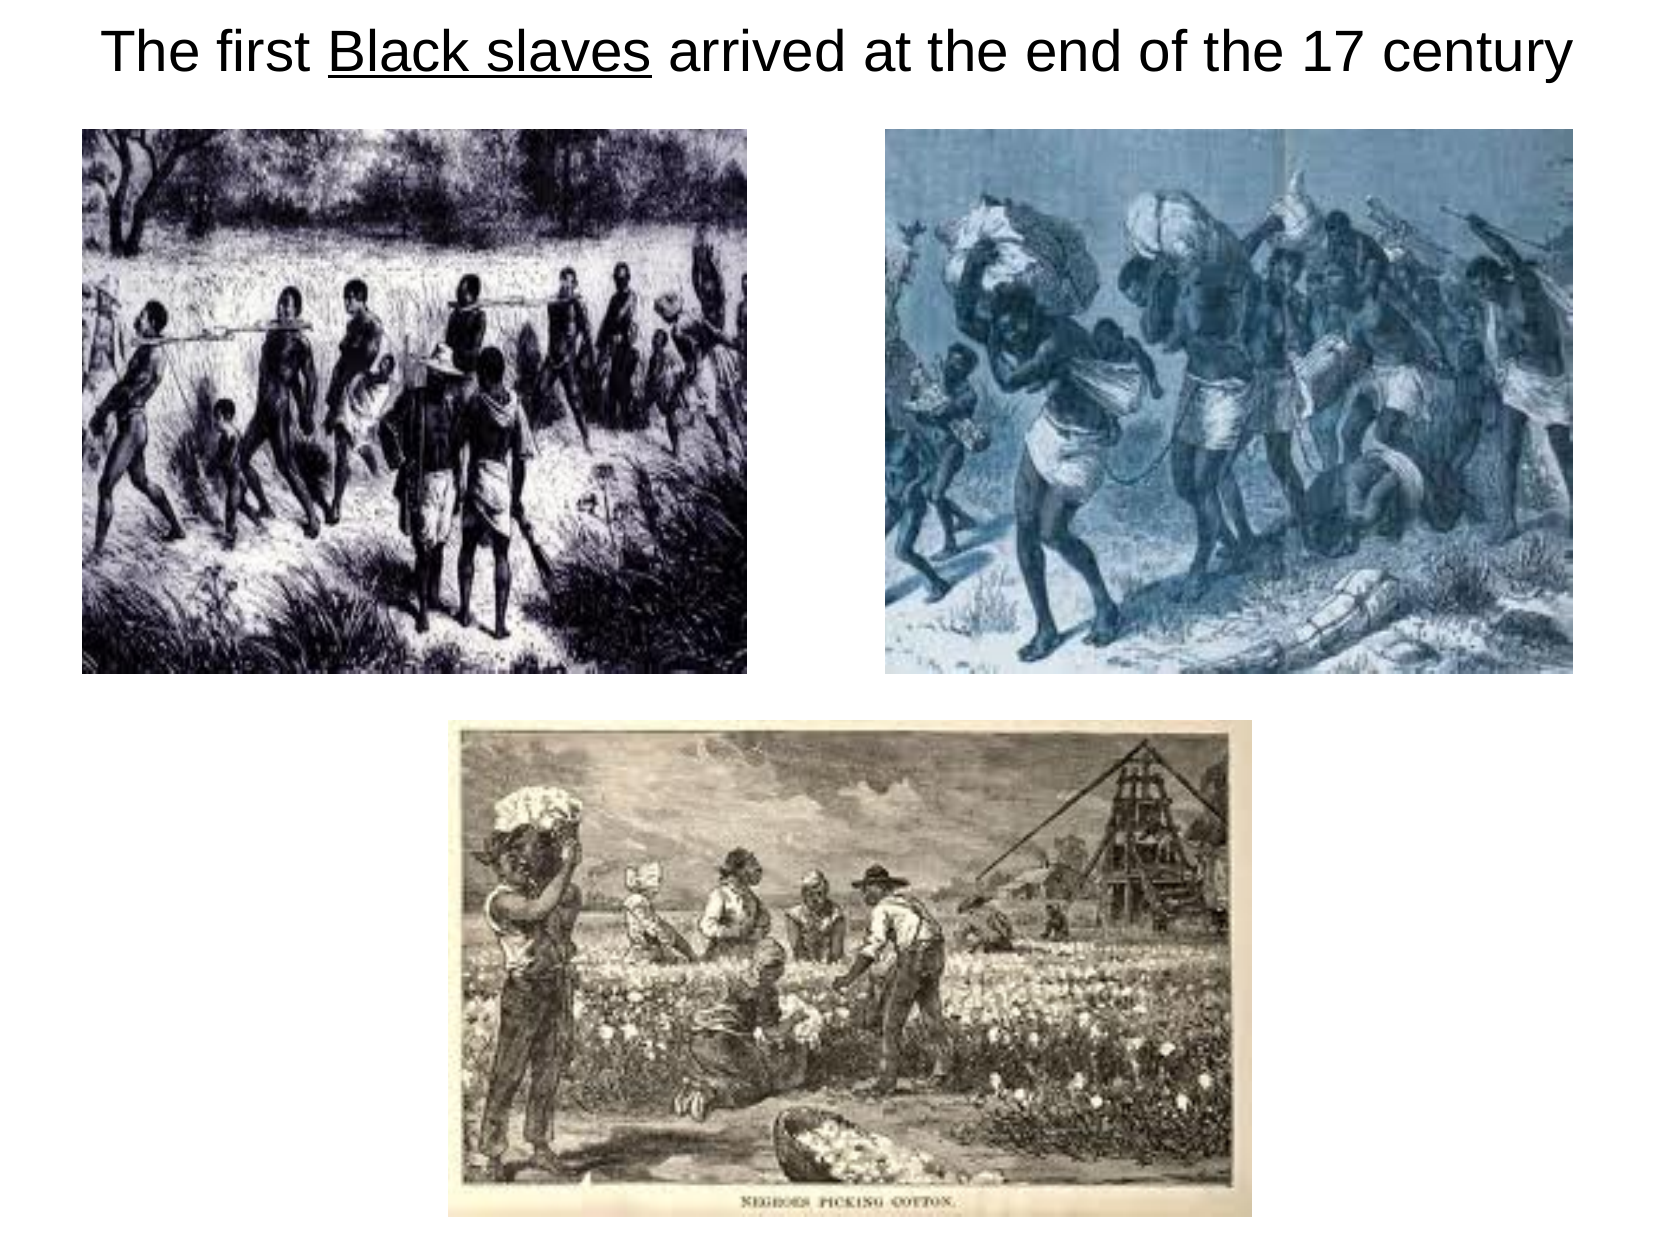

The first Black slaves arrived at the end of the 17 century